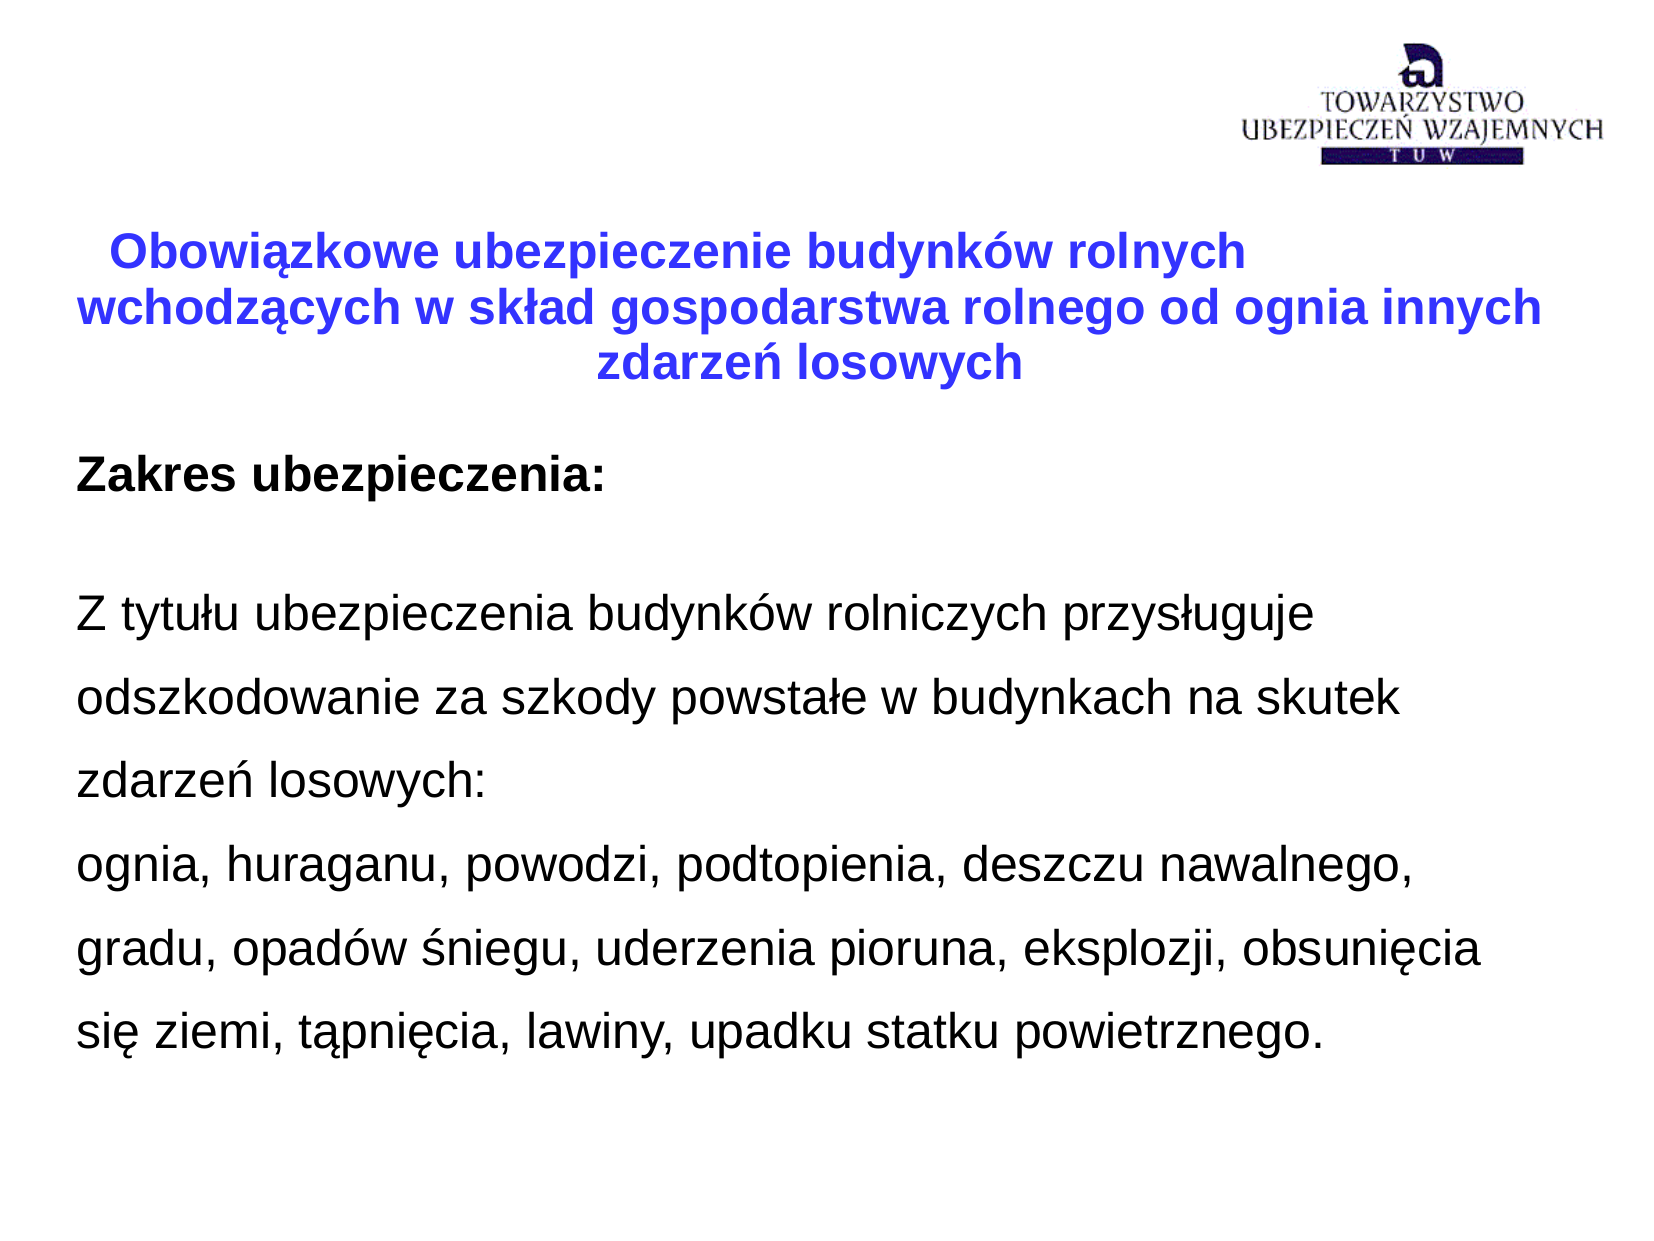

Obowiązkowe ubezpieczenie budynków rolnych 				wchodzących w skład gospodarstwa rolnego od ognia innych zdarzeń losowych
Zakres ubezpieczenia:
Z tytułu ubezpieczenia budynków rolniczych przysługuje odszkodowanie za szkody powstałe w budynkach na skutek zdarzeń losowych:
ognia, huraganu, powodzi, podtopienia, deszczu nawalnego, gradu, opadów śniegu, uderzenia pioruna, eksplozji, obsunięcia się ziemi, tąpnięcia, lawiny, upadku statku powietrznego.